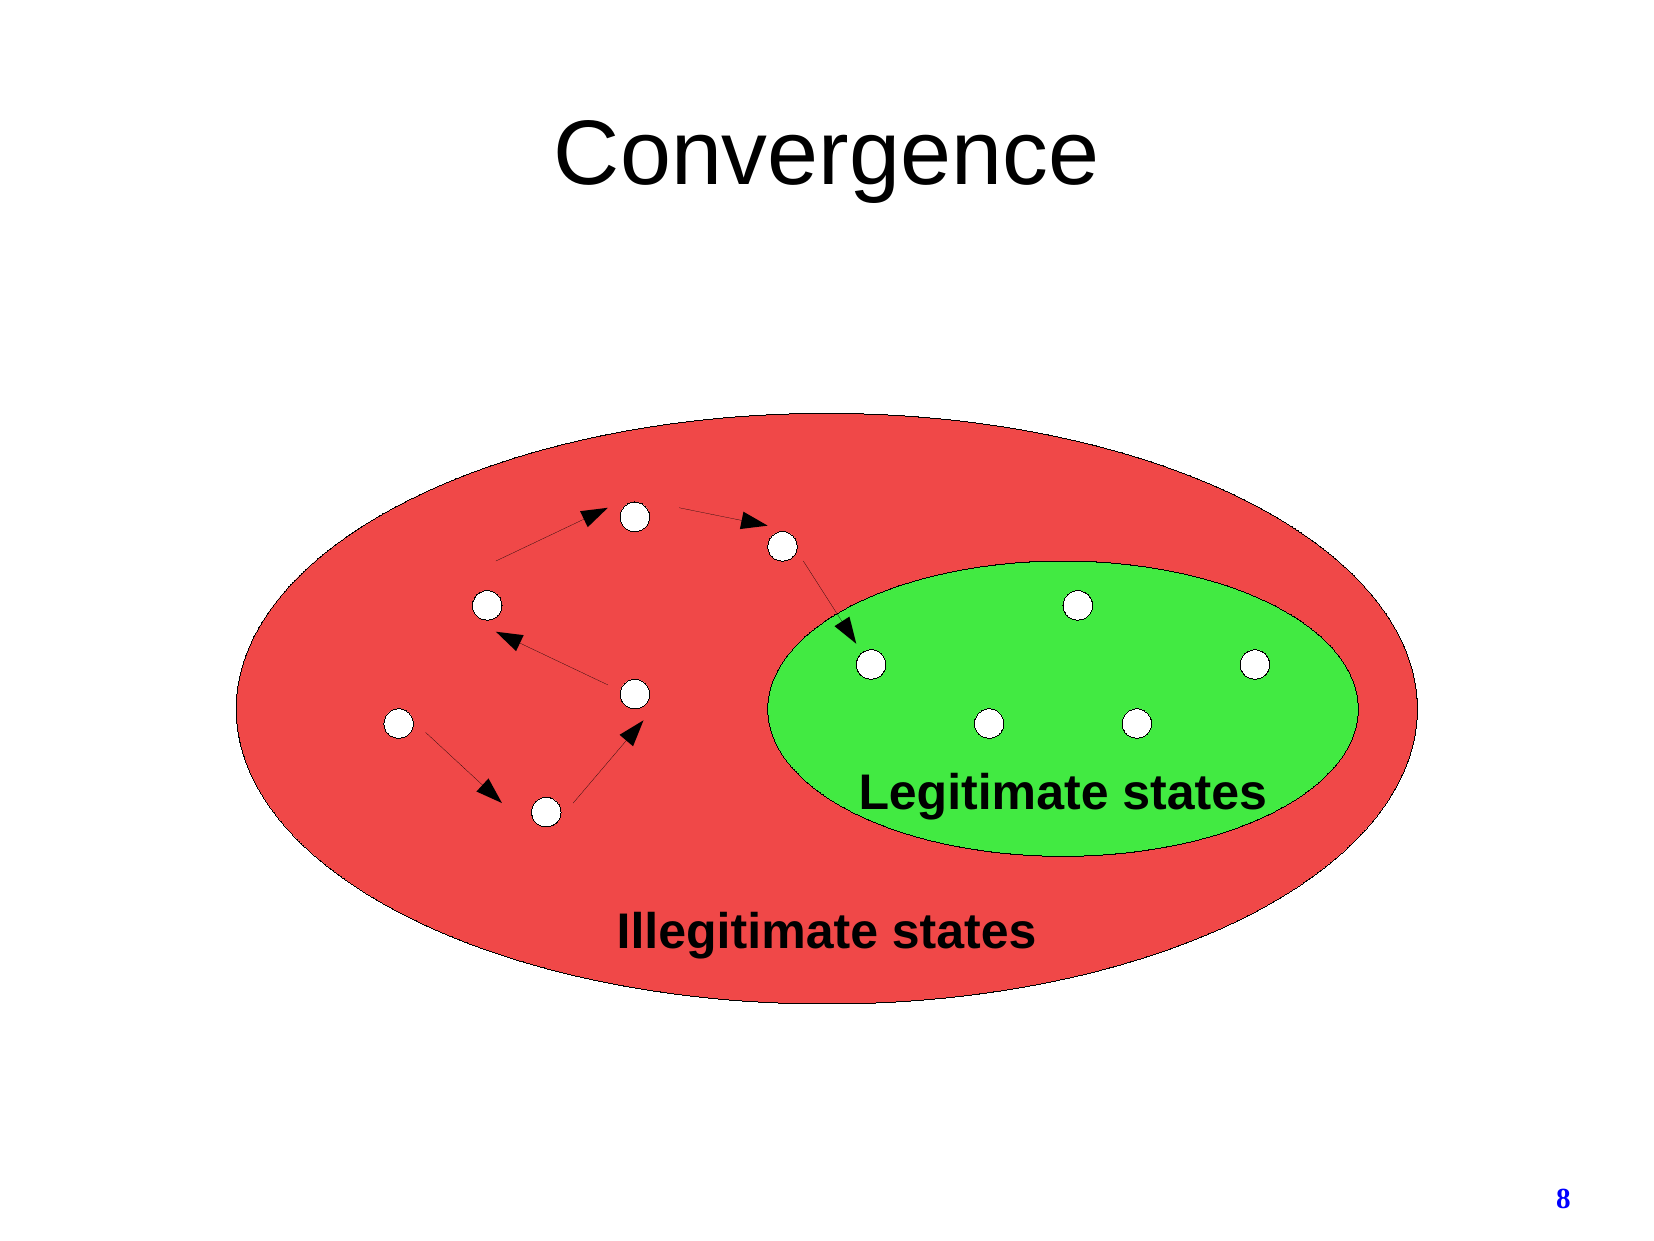

# Convergence
Illegitimate states
Legitimate states
8